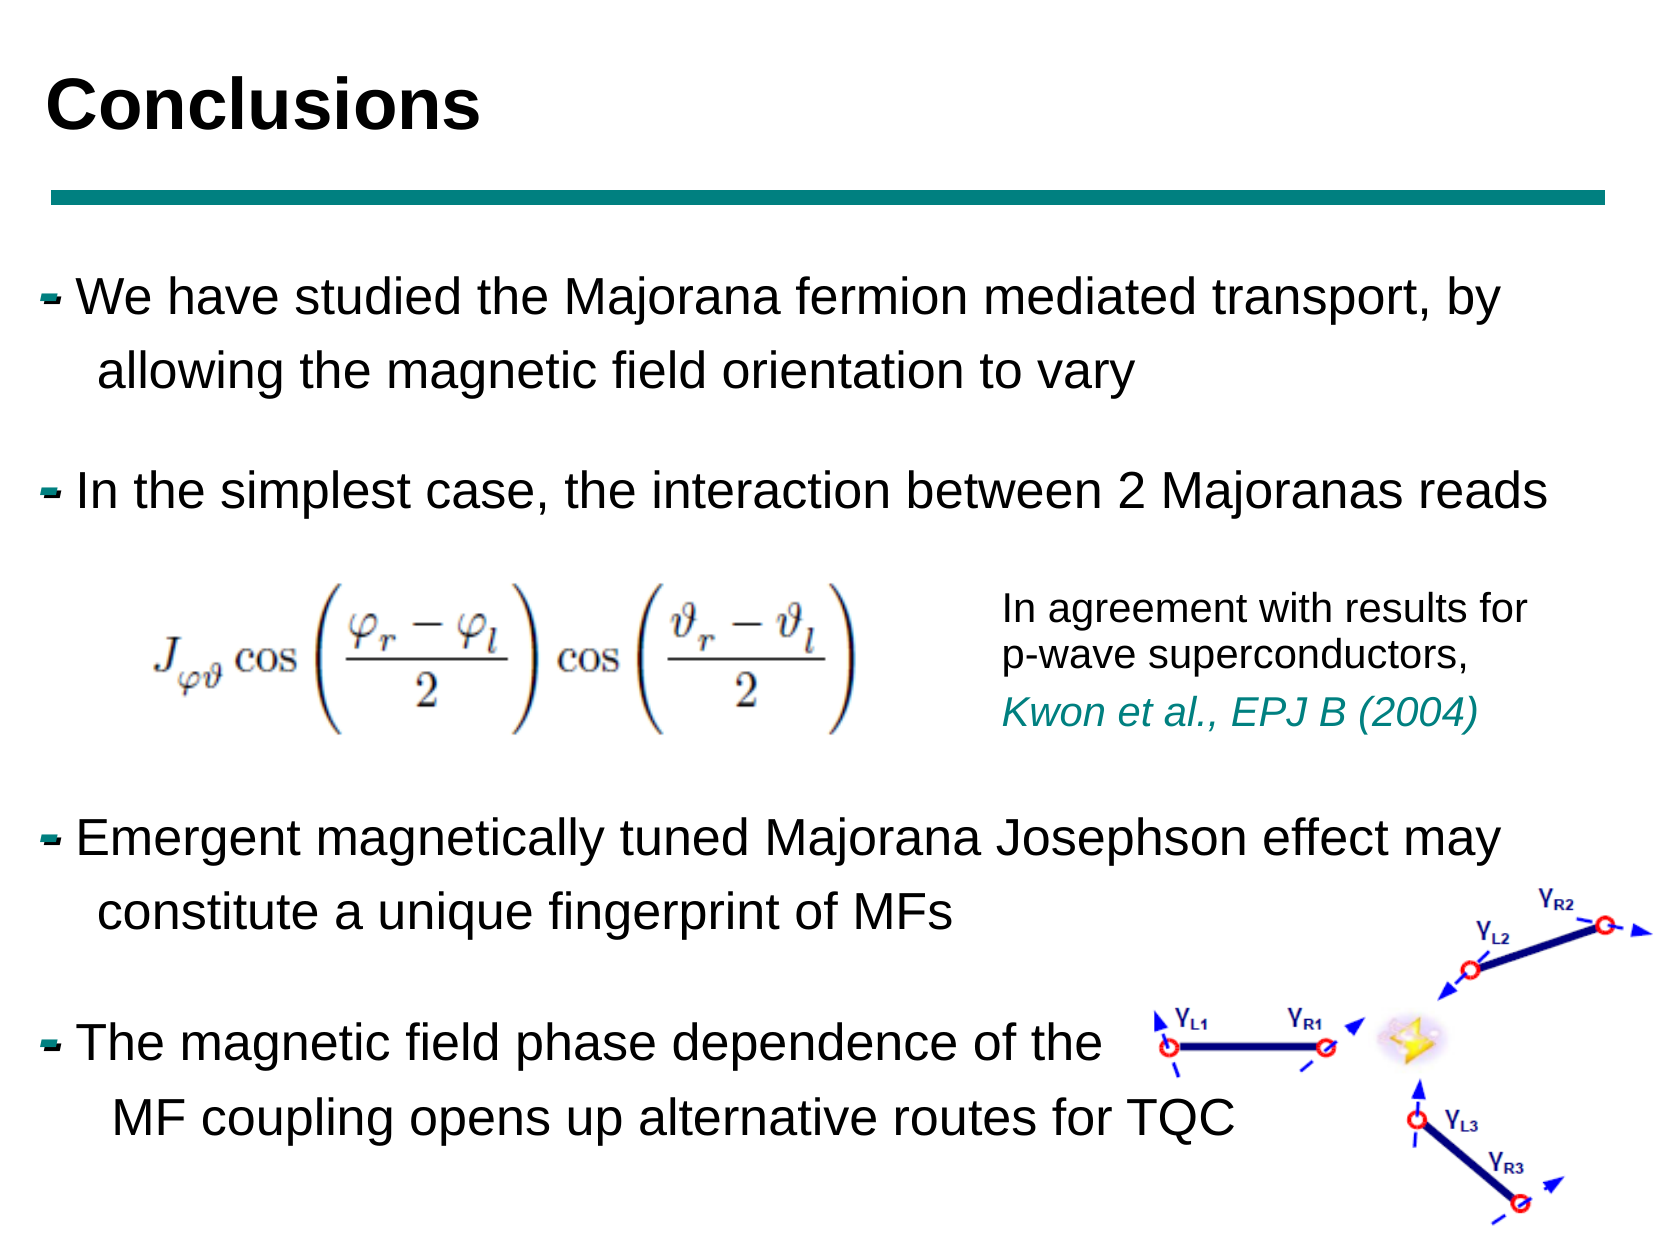

Conclusions
- We have studied the Majorana fermion mediated transport, by
 allowing the magnetic field orientation to vary
- In the simplest case, the interaction between 2 Majoranas reads
- Emergent magnetically tuned Majorana Josephson effect may
 constitute a unique fingerprint of MFs
- The magnetic field phase dependence of the
 MF coupling opens up alternative routes for TQC
In agreement with results for
p-wave superconductors,
Kwon et al., EPJ B (2004)